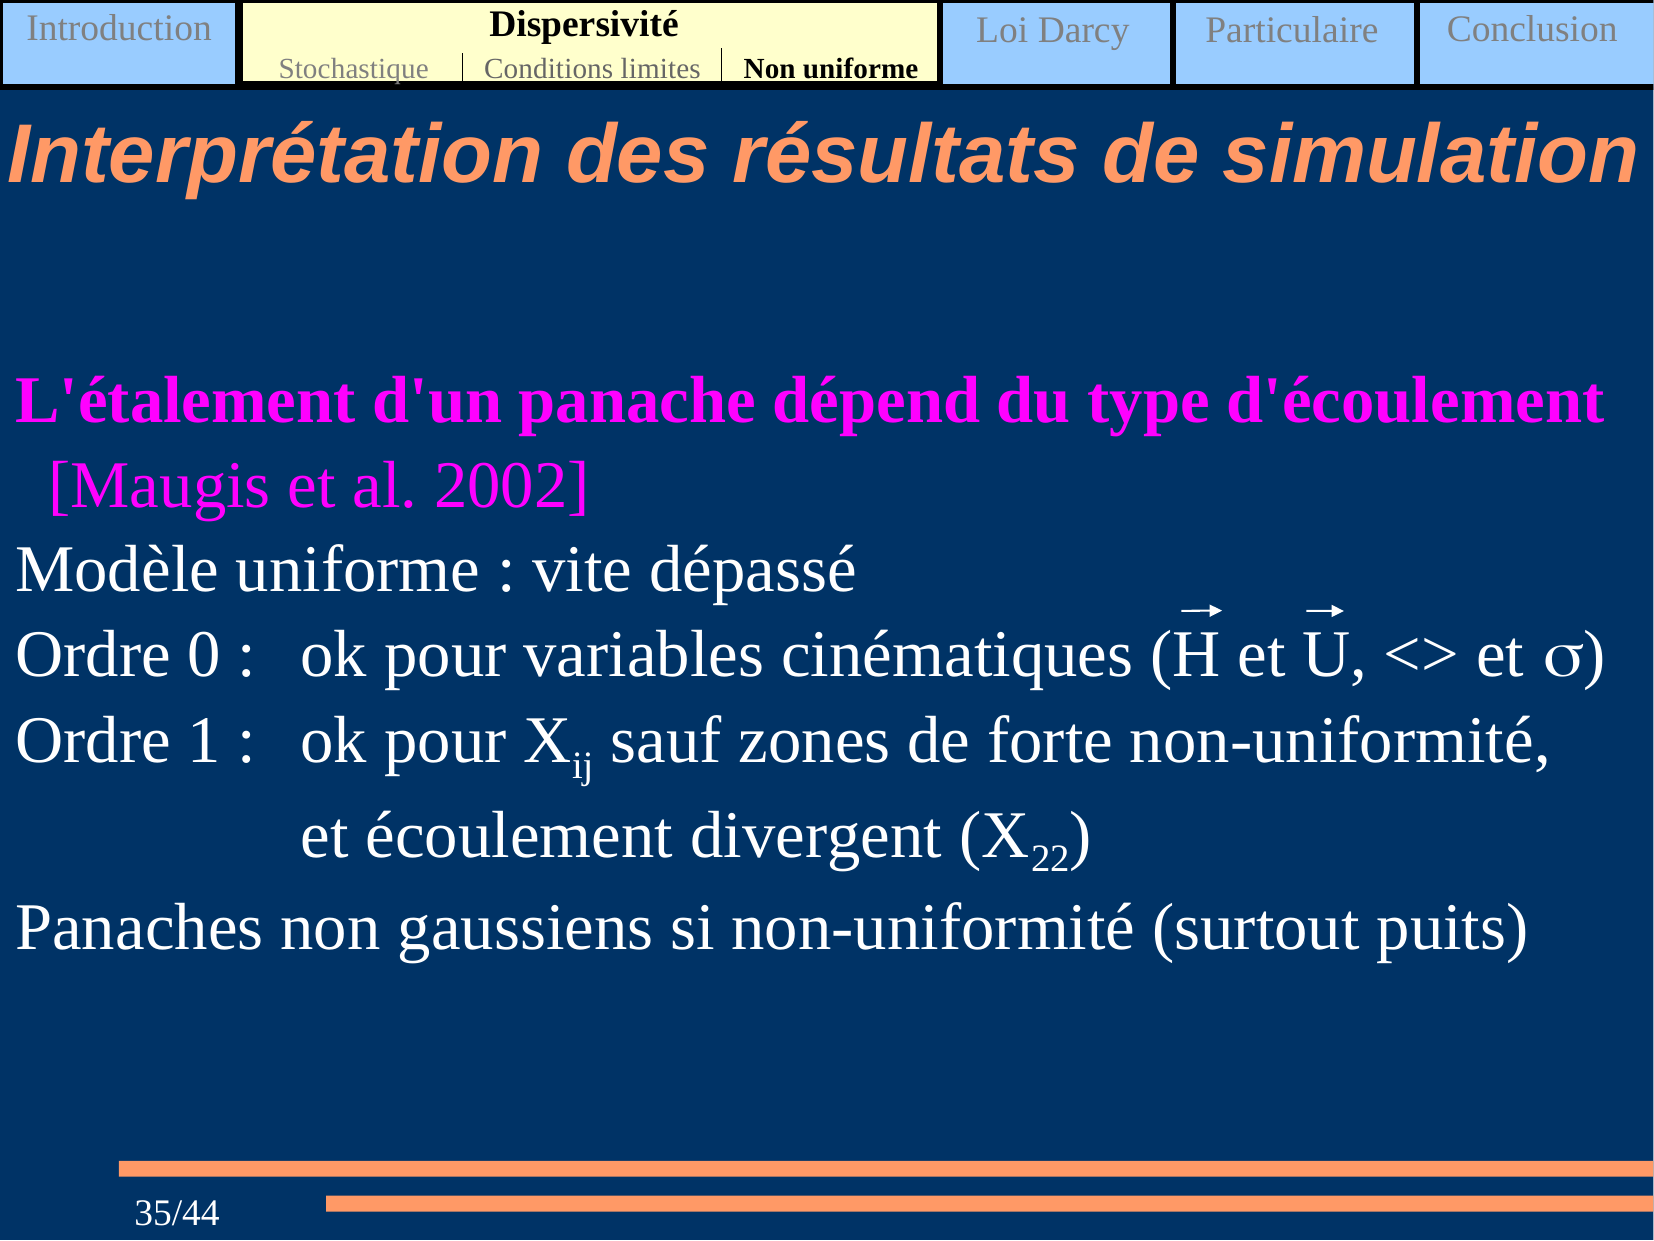

Dispersivité
Introduction
Conclusion
Loi Darcy
Particulaire
Stochastique
Conditions limites
Non uniforme
Interprétation des résultats de simulation
L'étalement d'un panache dépend du type d'écoulement
 [Maugis et al. 2002]
Modèle uniforme : vite dépassé
Ordre 0 :	ok pour variables cinématiques (H et U, <> et s)
Ordre 1 :	ok pour Xij sauf zones de forte non-uniformité,
	et écoulement divergent (X22)
Panaches non gaussiens si non-uniformité (surtout puits)